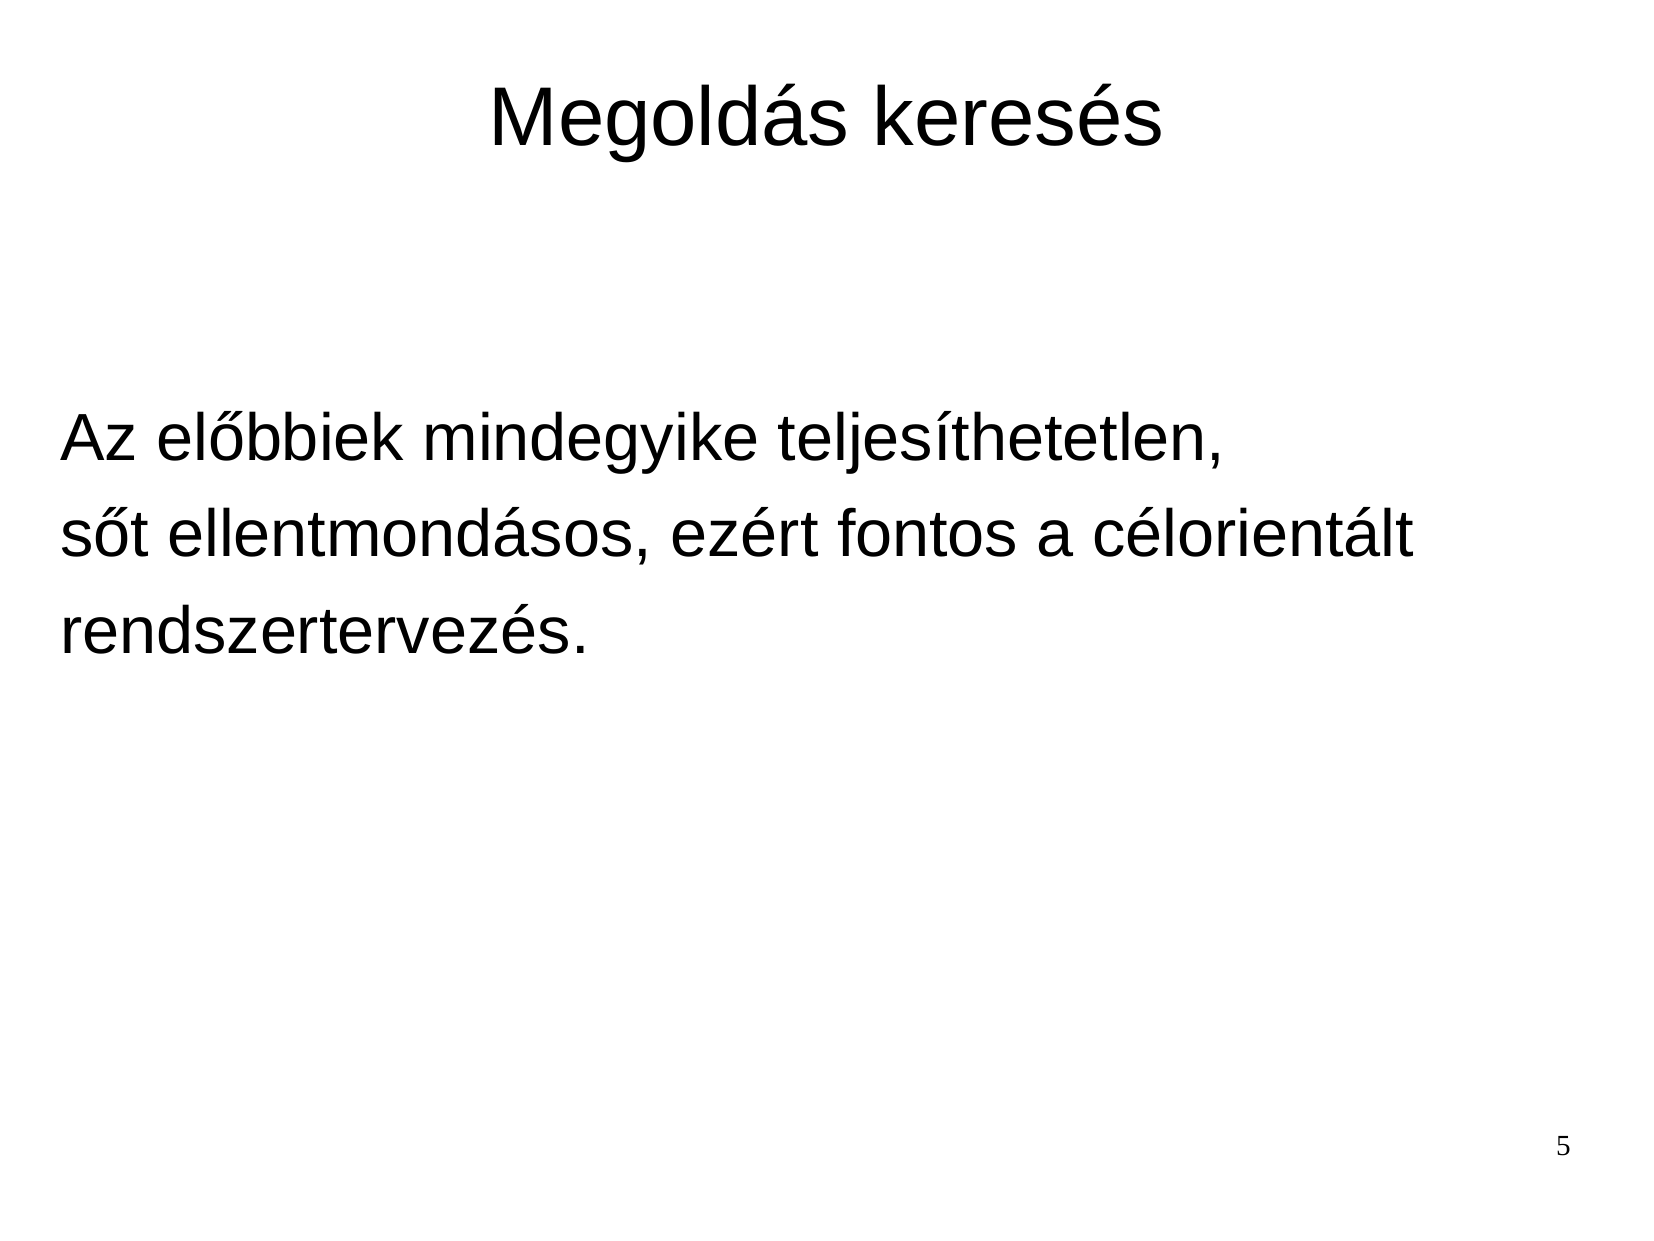

# Megoldás keresés
Az előbbiek mindegyike teljesíthetetlen,
sőt ellentmondásos, ezért fontos a célorientált
rendszertervezés.
5